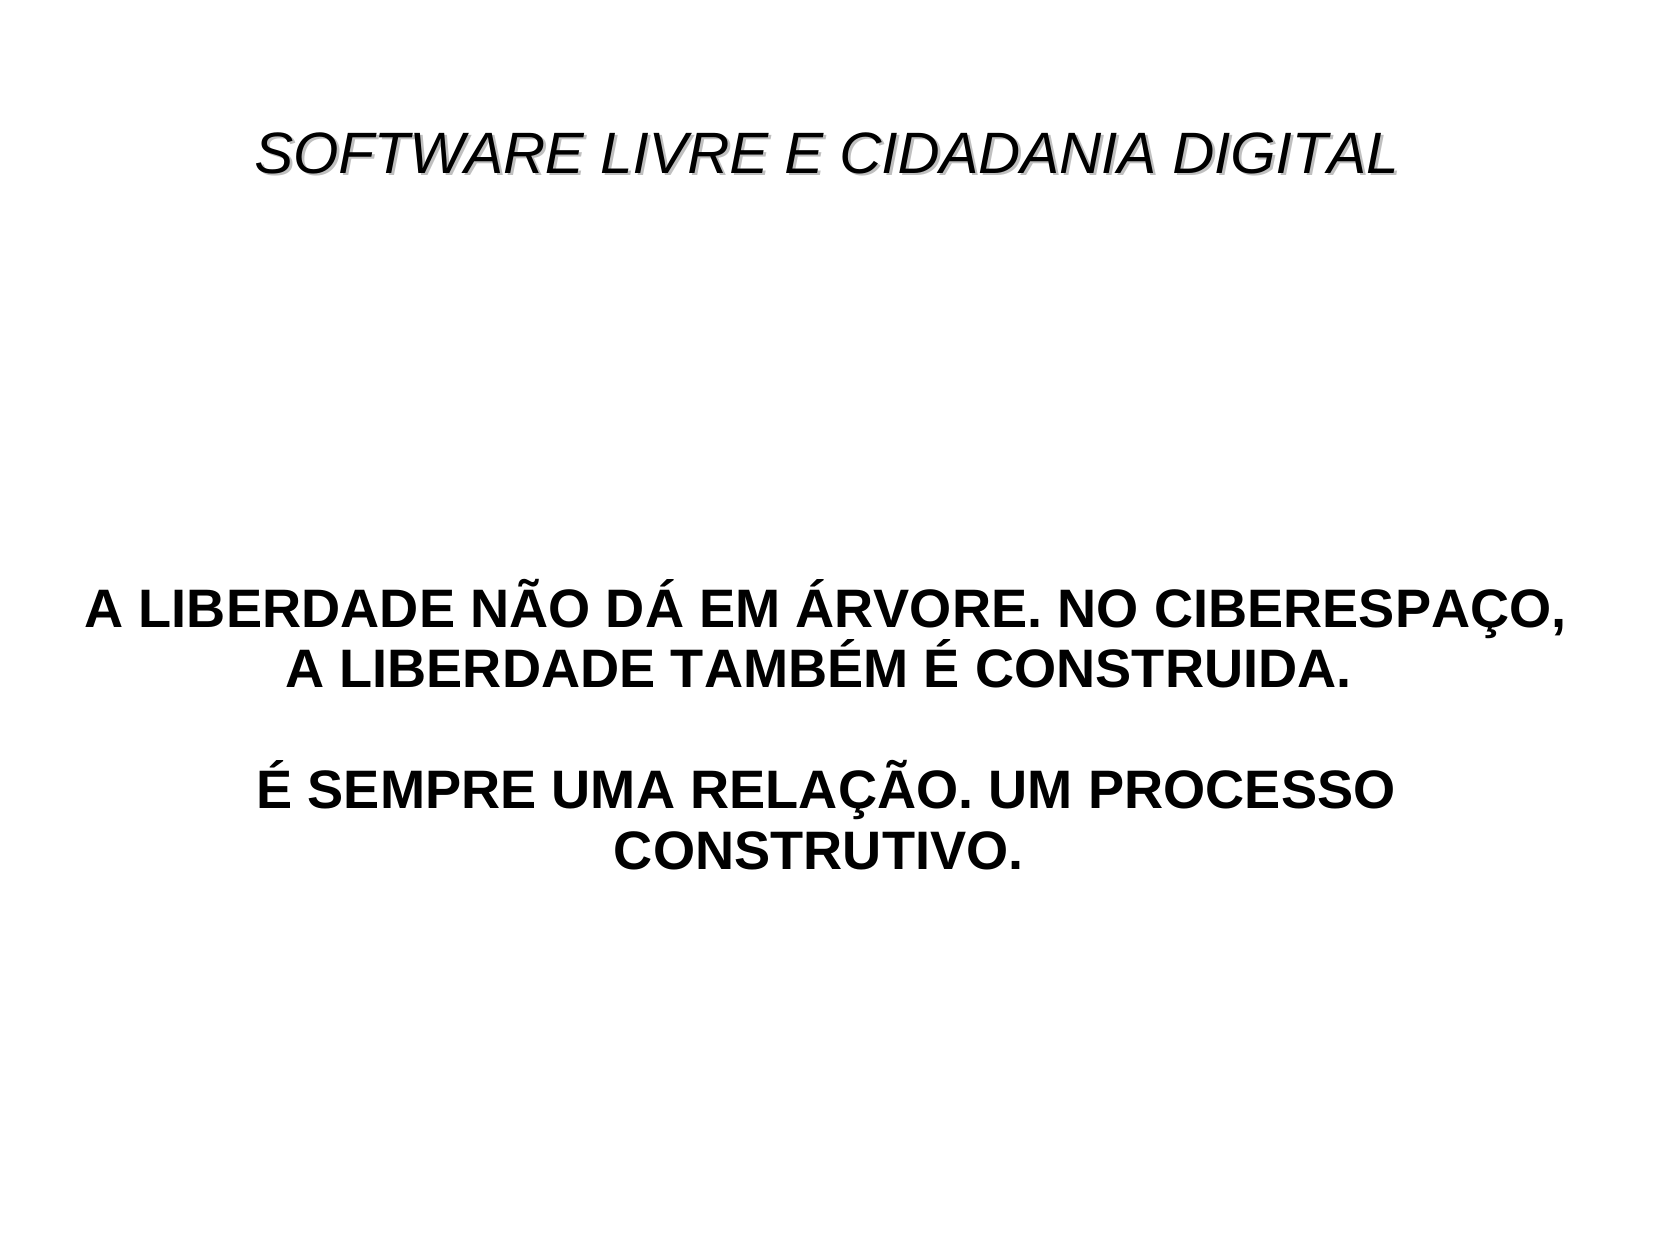

# SOFTWARE LIVRE E CIDADANIA DIGITAL
A LIBERDADE NÃO DÁ EM ÁRVORE. NO CIBERESPAÇO, A LIBERDADE TAMBÉM É CONSTRUIDA.
É SEMPRE UMA RELAÇÃO. UM PROCESSO CONSTRUTIVO.